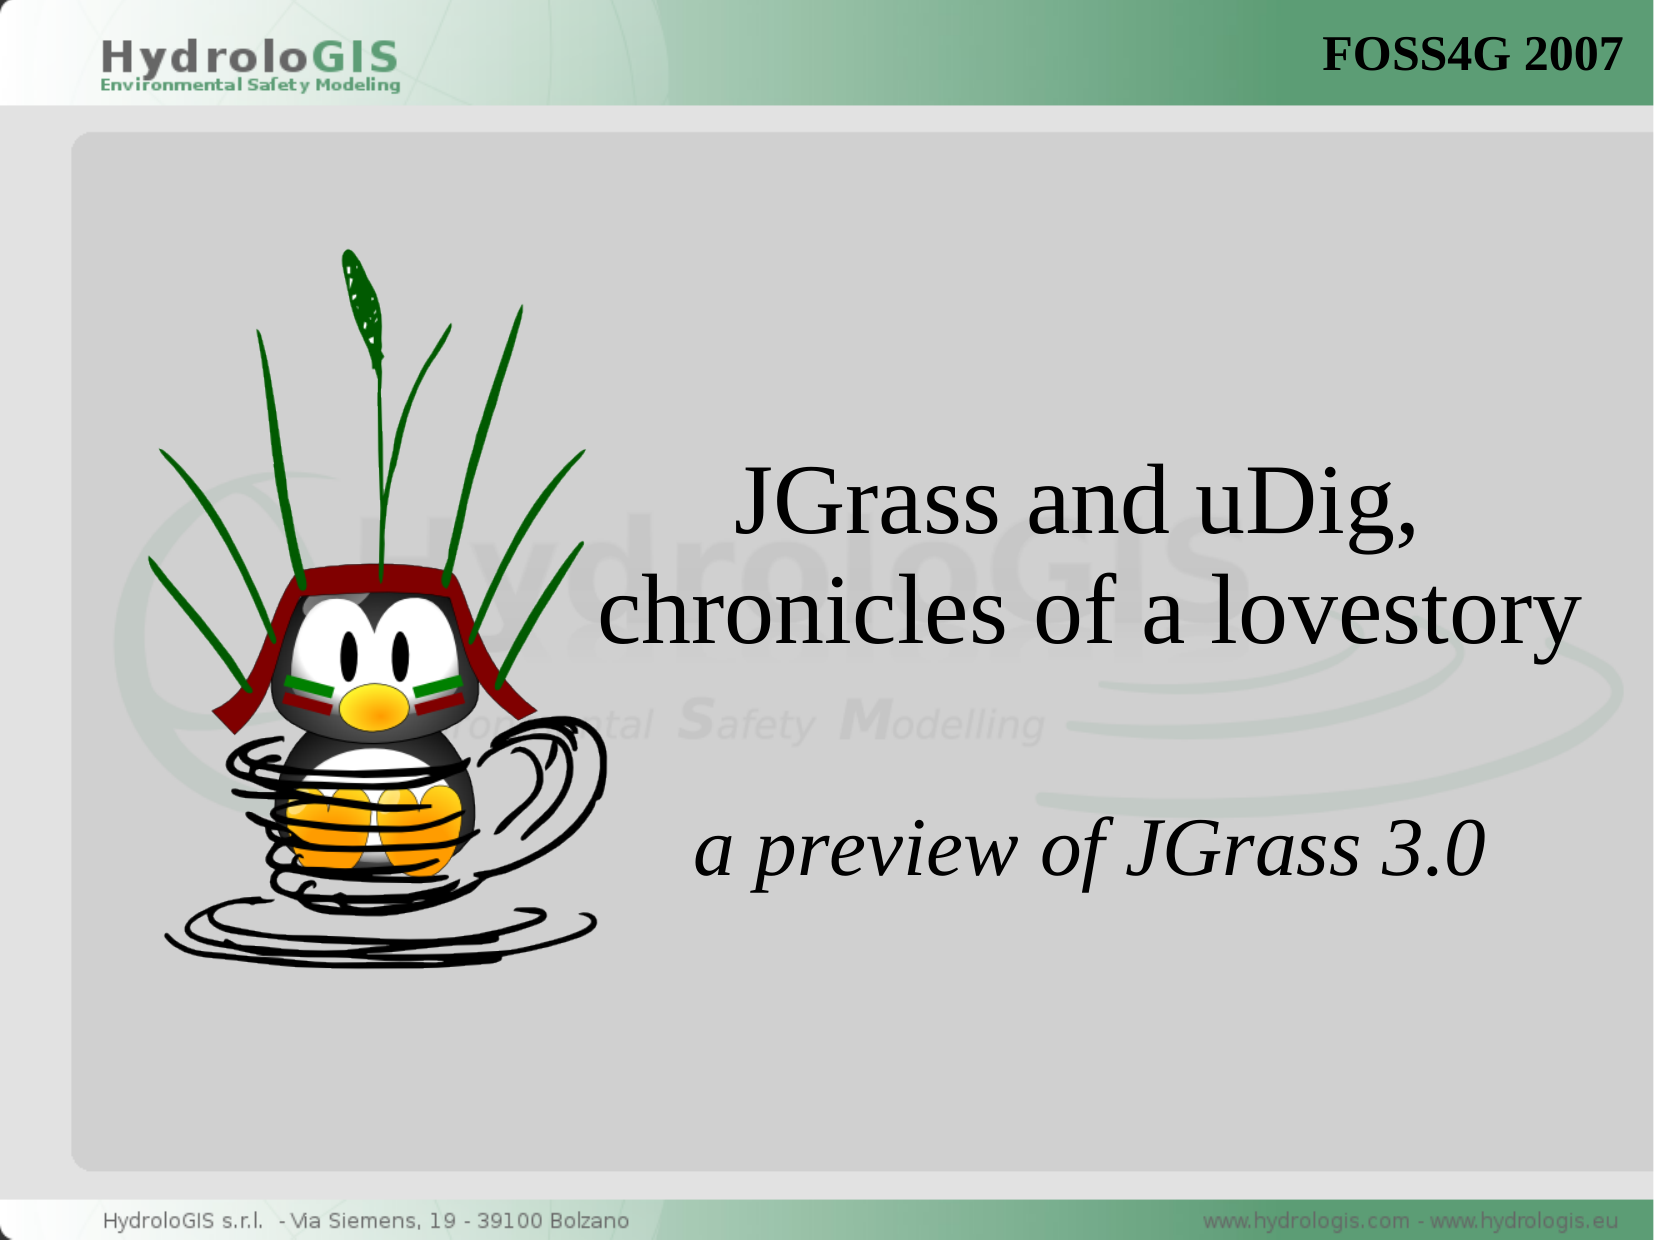

JGrass and uDig,
chronicles of a lovestory
a preview of JGrass 3.0